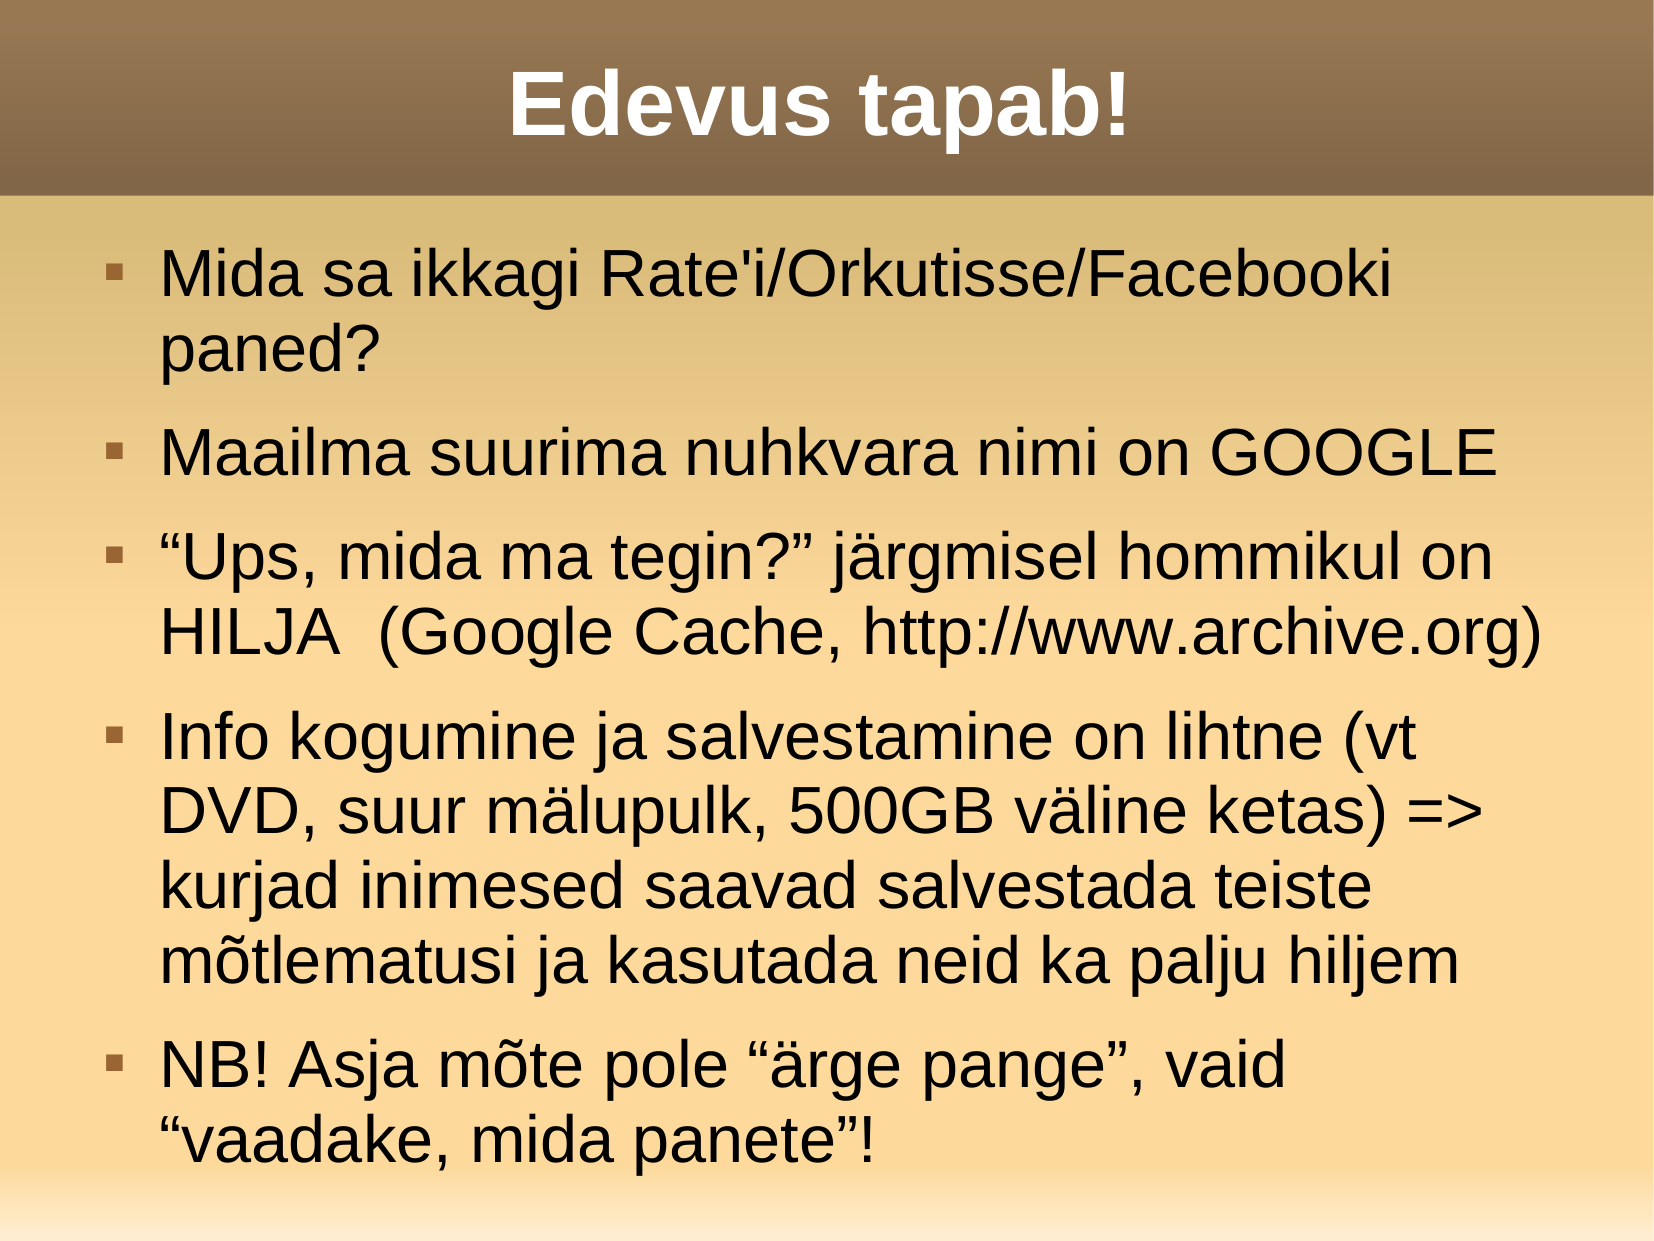

# Edevus tapab!
Mida sa ikkagi Rate'i/Orkutisse/Facebooki paned?
Maailma suurima nuhkvara nimi on GOOGLE
“Ups, mida ma tegin?” järgmisel hommikul on HILJA (Google Cache, http://www.archive.org)
Info kogumine ja salvestamine on lihtne (vt DVD, suur mälupulk, 500GB väline ketas) => kurjad inimesed saavad salvestada teiste mõtlematusi ja kasutada neid ka palju hiljem
NB! Asja mõte pole “ärge pange”, vaid “vaadake, mida panete”!